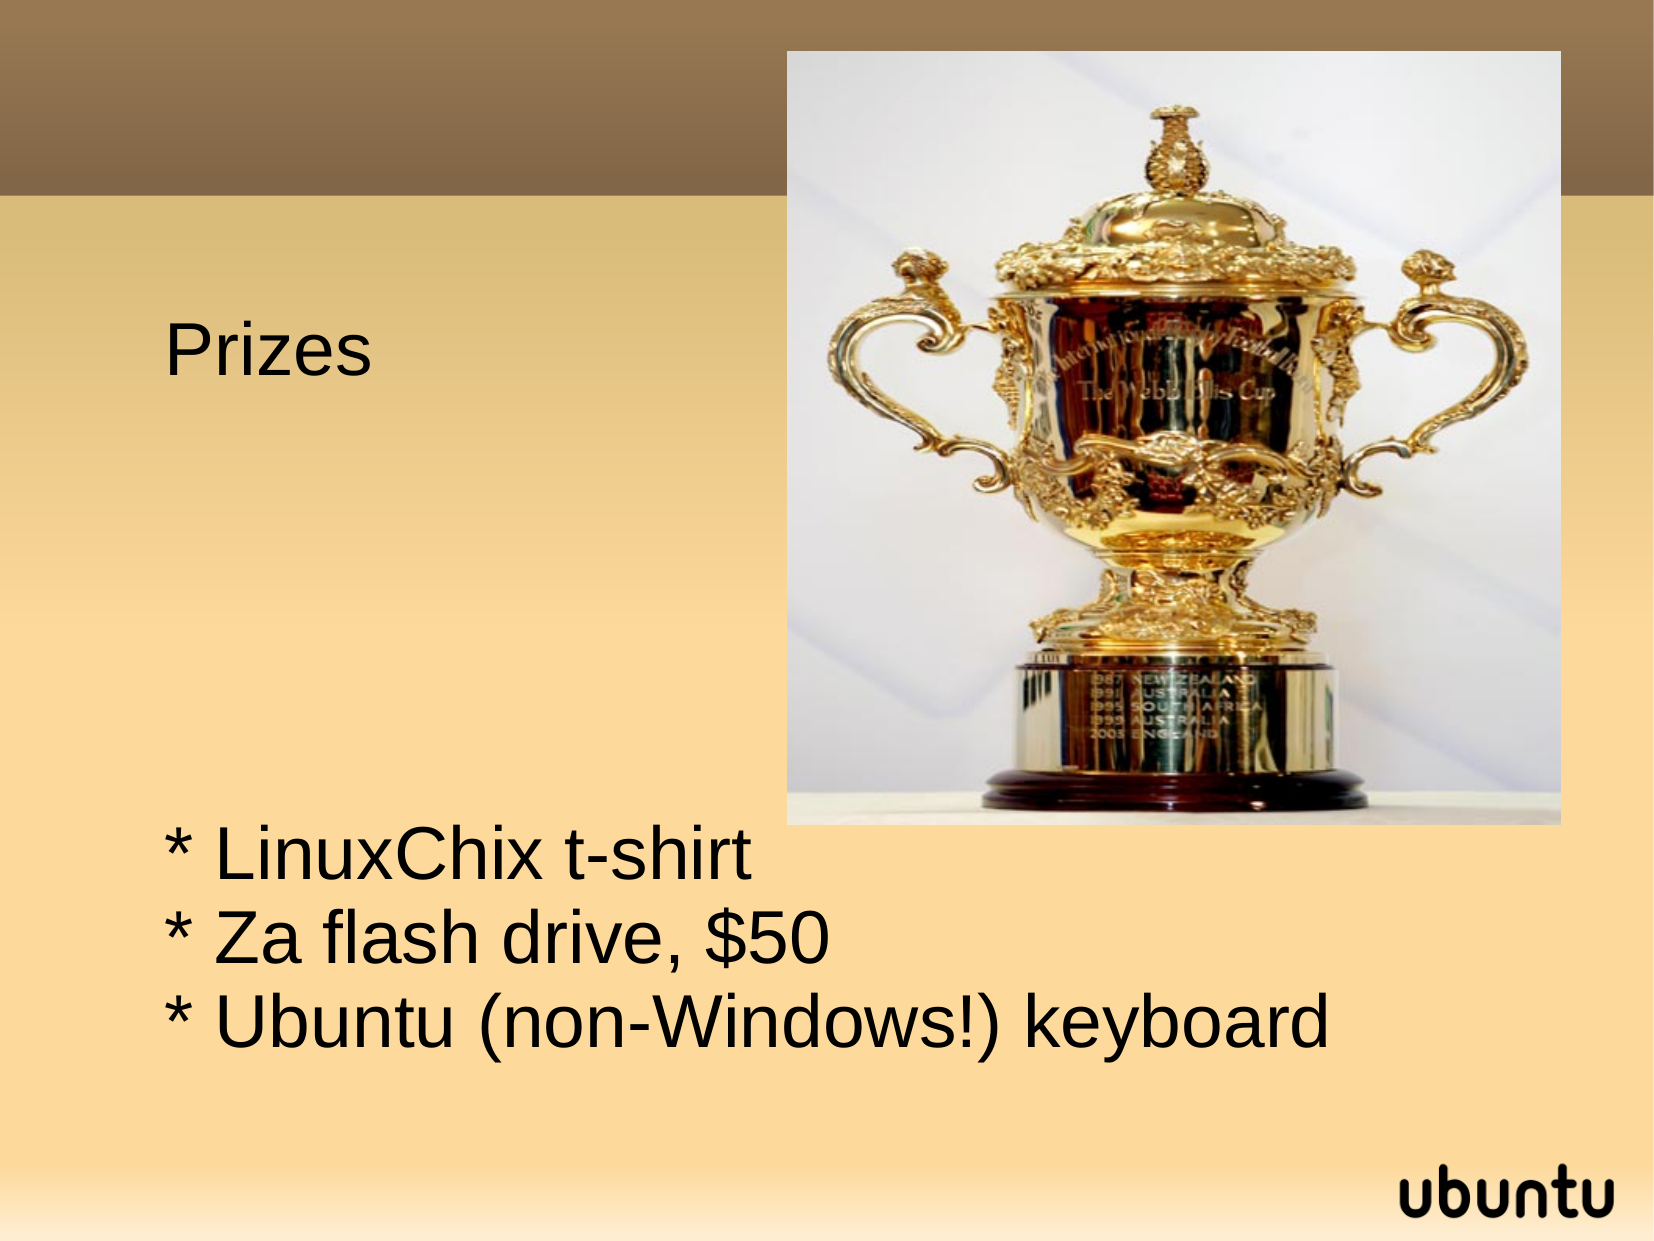

Prizes
* LinuxChix t-shirt
* Za flash drive, $50
* Ubuntu (non-Windows!) keyboard